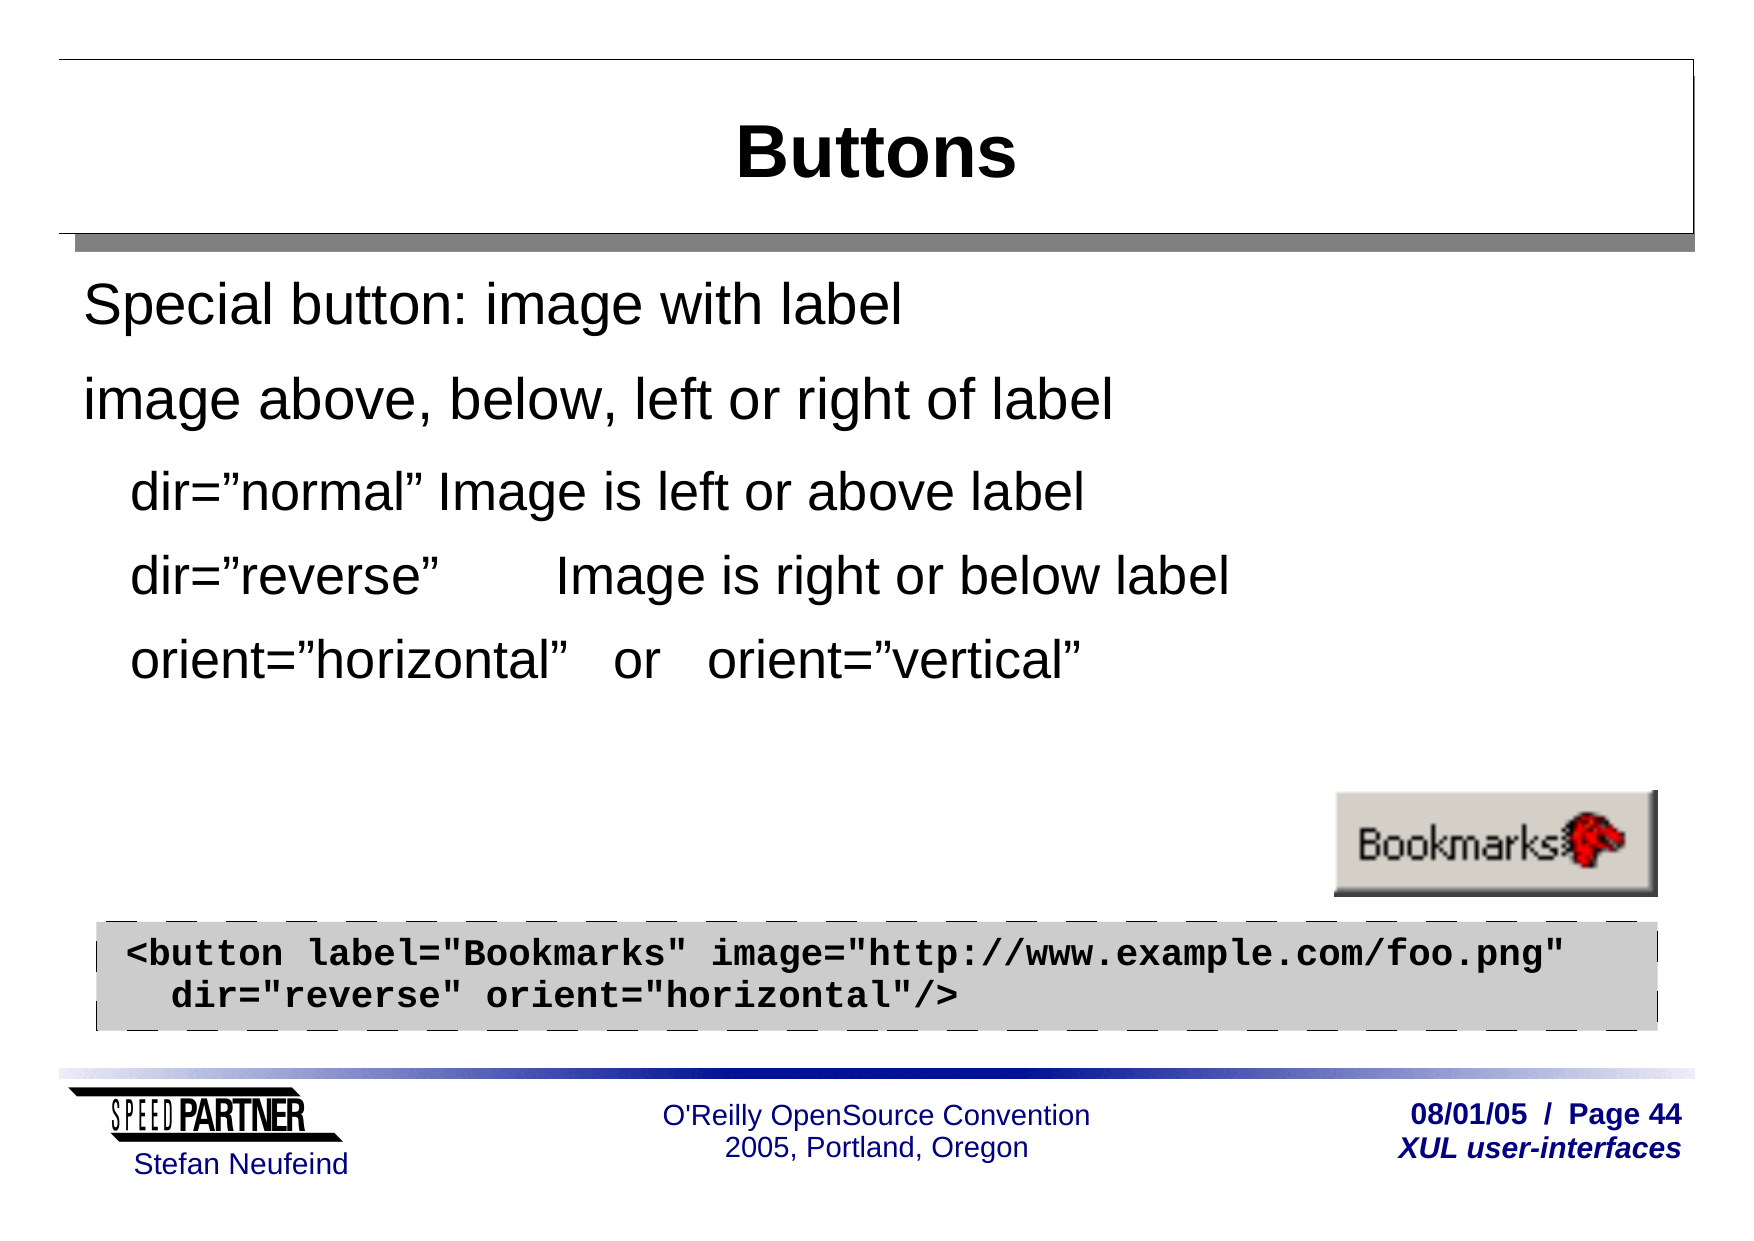

# Buttons
Special button: image with label
image above, below, left or right of label
dir=”normal”	Image is left or above label
dir=”reverse”	Image is right or below label
orient=”horizontal” or orient=”vertical”
<button label="Bookmarks" image="http://www.example.com/foo.png"
 dir="reverse" orient="horizontal"/>